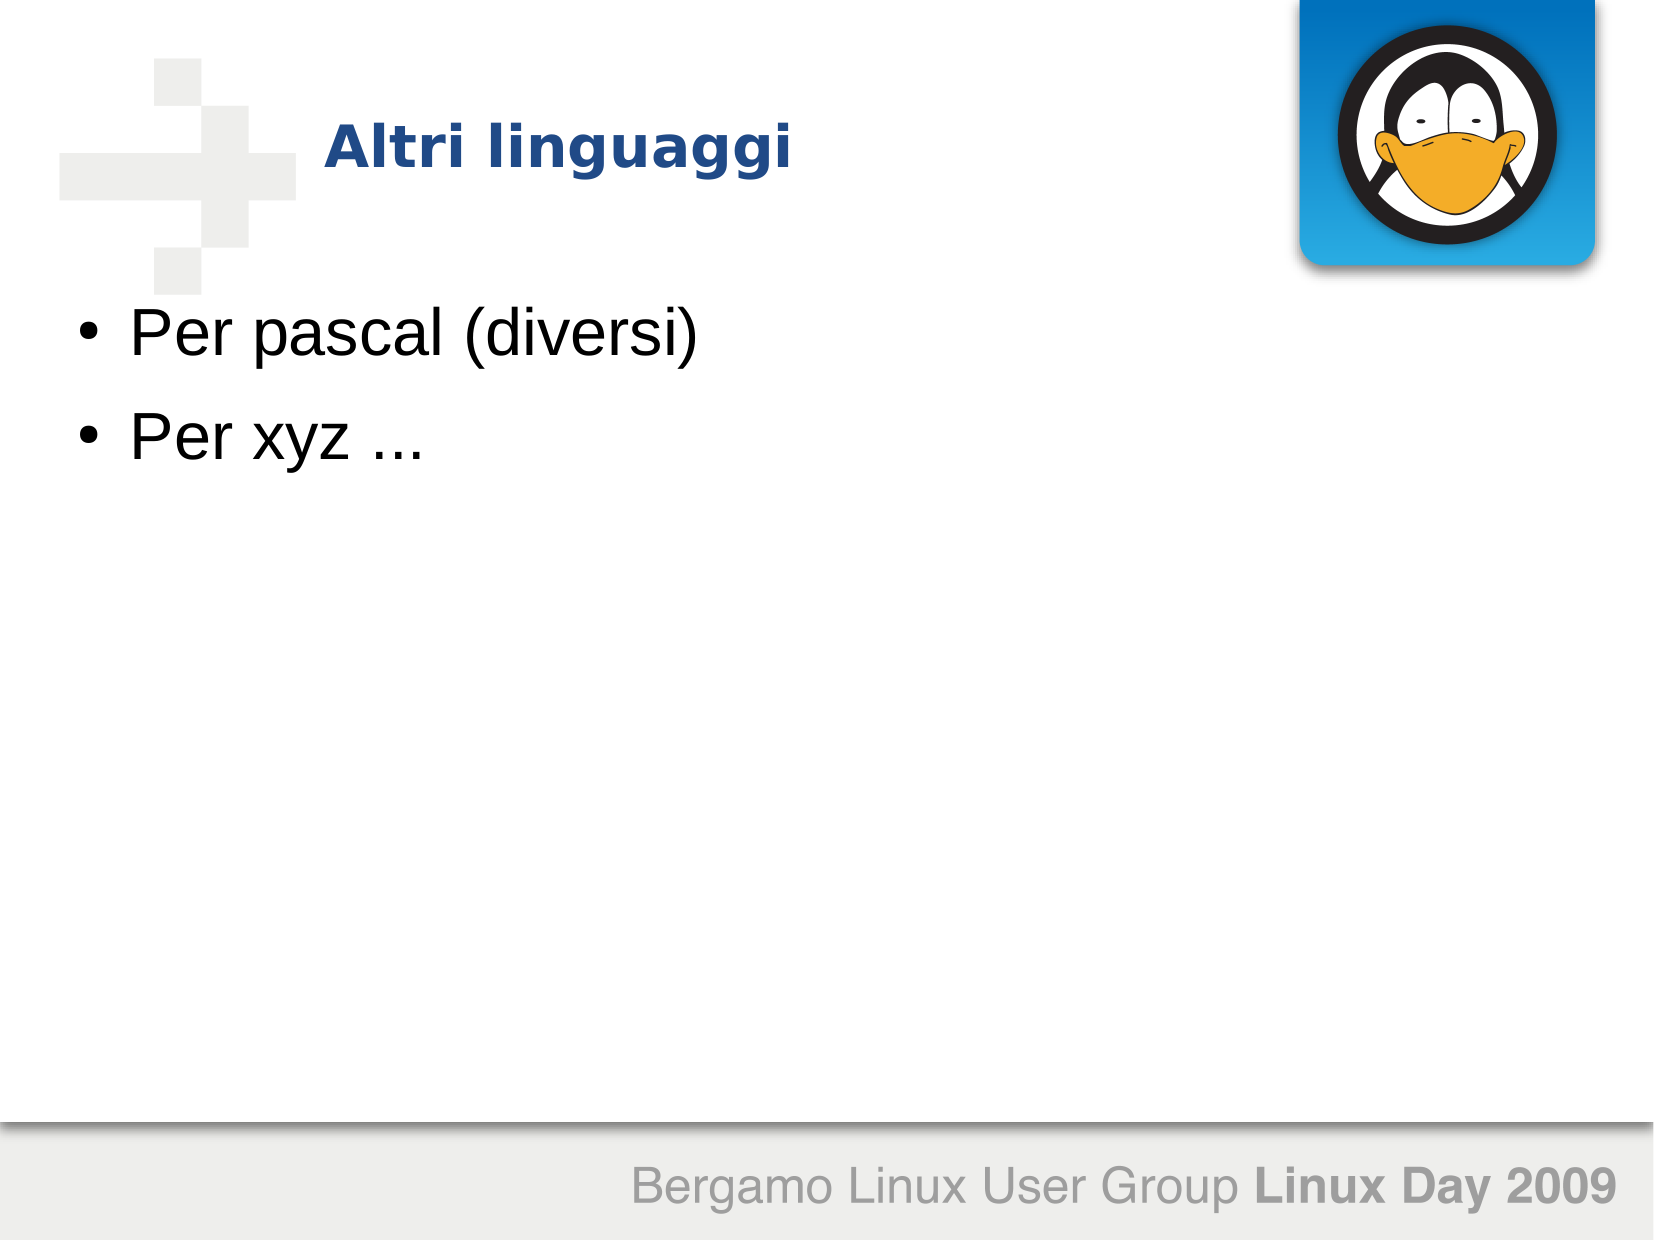

# Altri linguaggi
Per pascal (diversi)
Per xyz ...